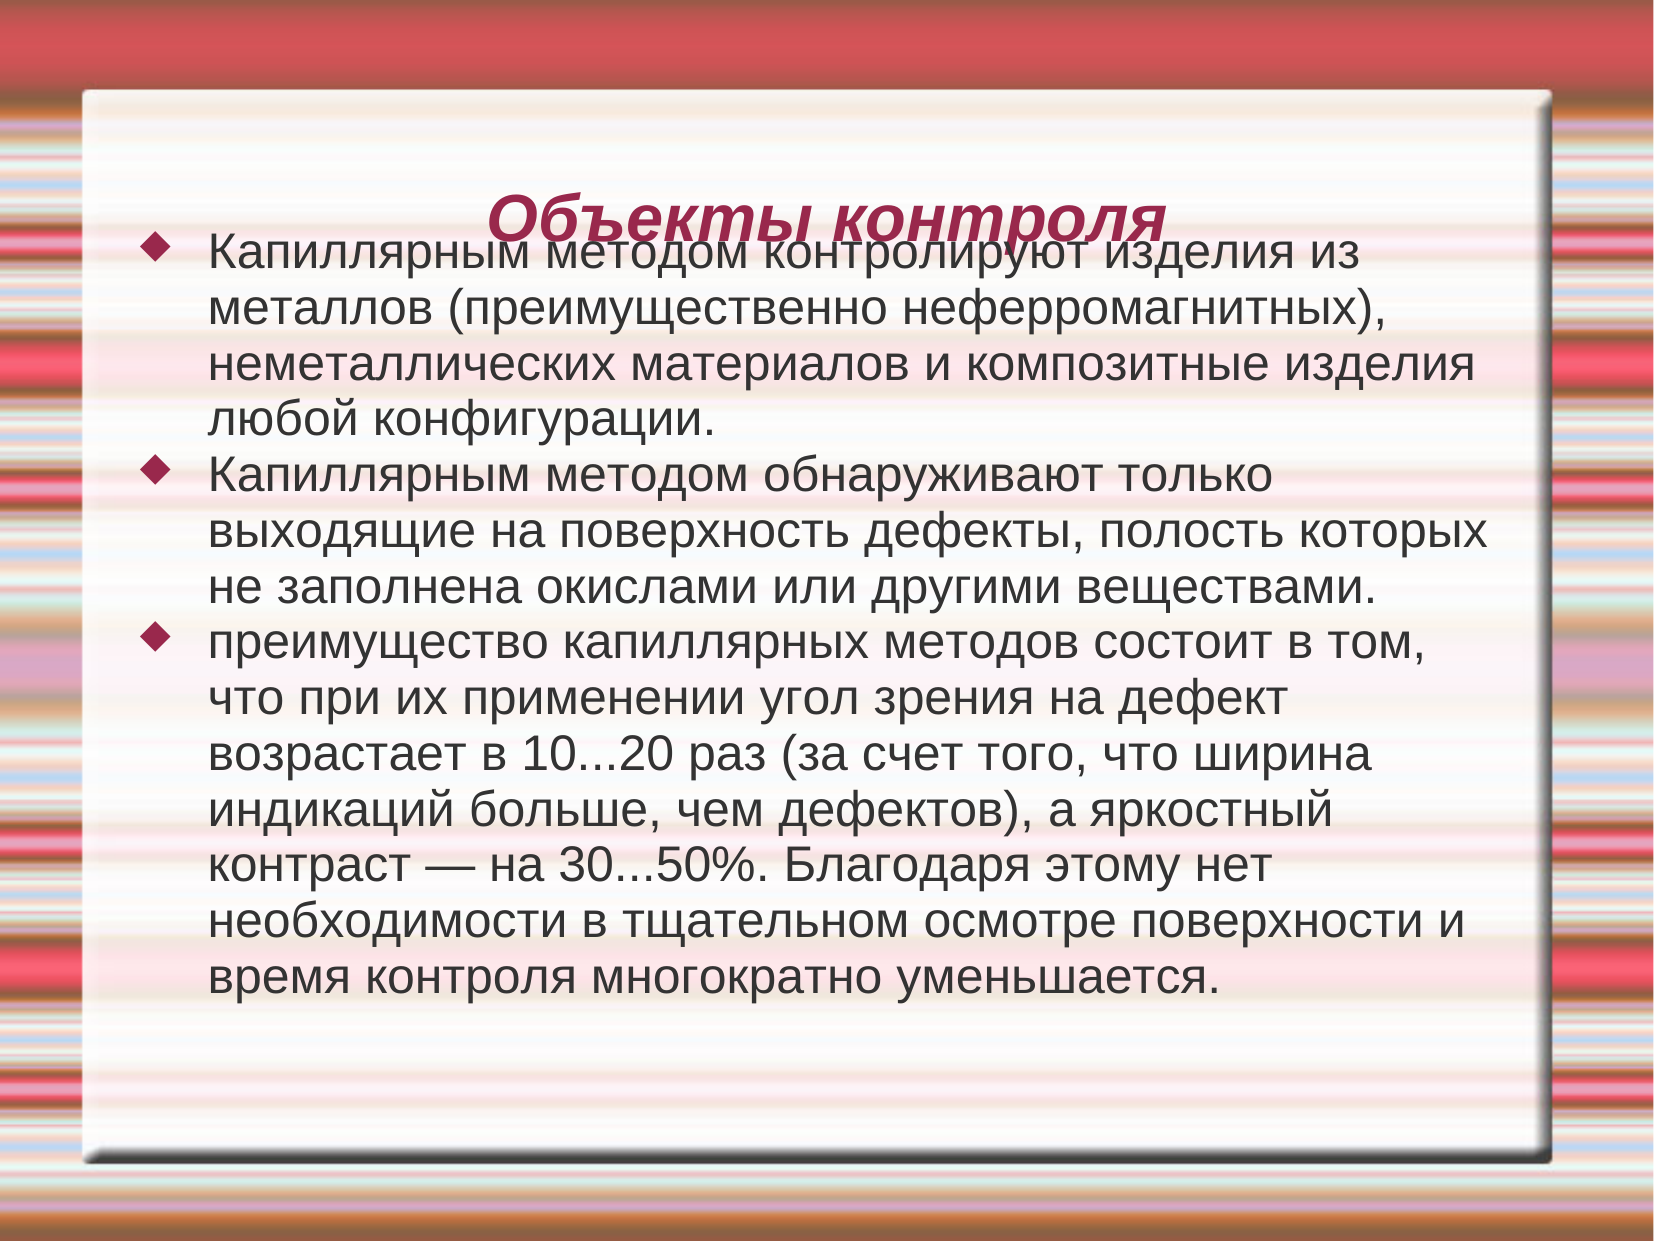

# Объекты контроля
Капиллярным методом контролируют изделия из металлов (преимущественно неферромагнитных), неметаллических материалов и композитные изделия любой конфигурации.
Капиллярным методом обнаруживают только выходящие на поверхность дефекты, полость которых не заполнена окислами или другими веществами.
преимущество капиллярных методов состоит в том, что при их применении угол зрения на дефект возрастает в 10...20 раз (за счет того, что ширина индикаций больше, чем дефектов), а яркостный контраст — на 30...50%. Благодаря этому нет необходимости в тщательном осмотре поверхности и время контроля многократно уменьшается.